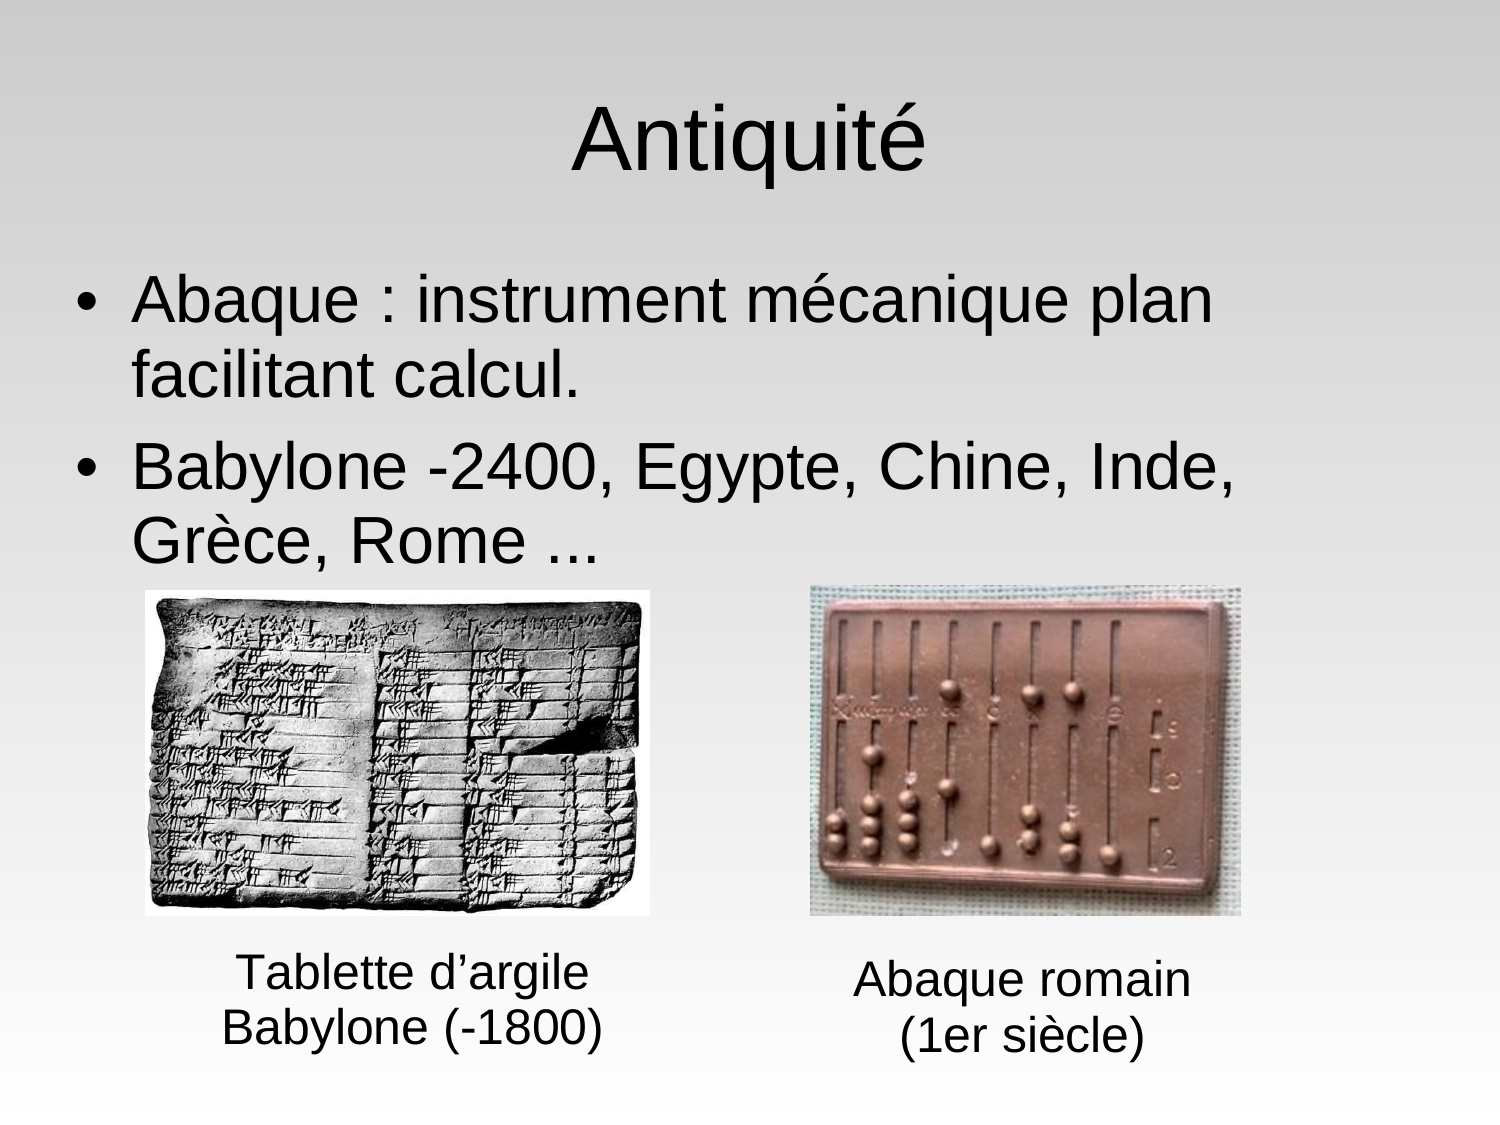

# Antiquité
Abaque : instrument mécanique plan facilitant calcul.
Babylone -2400, Egypte, Chine, Inde, Grèce, Rome ...
Tablette d’argile
Babylone (-1800)
Abaque romain
(1er siècle)